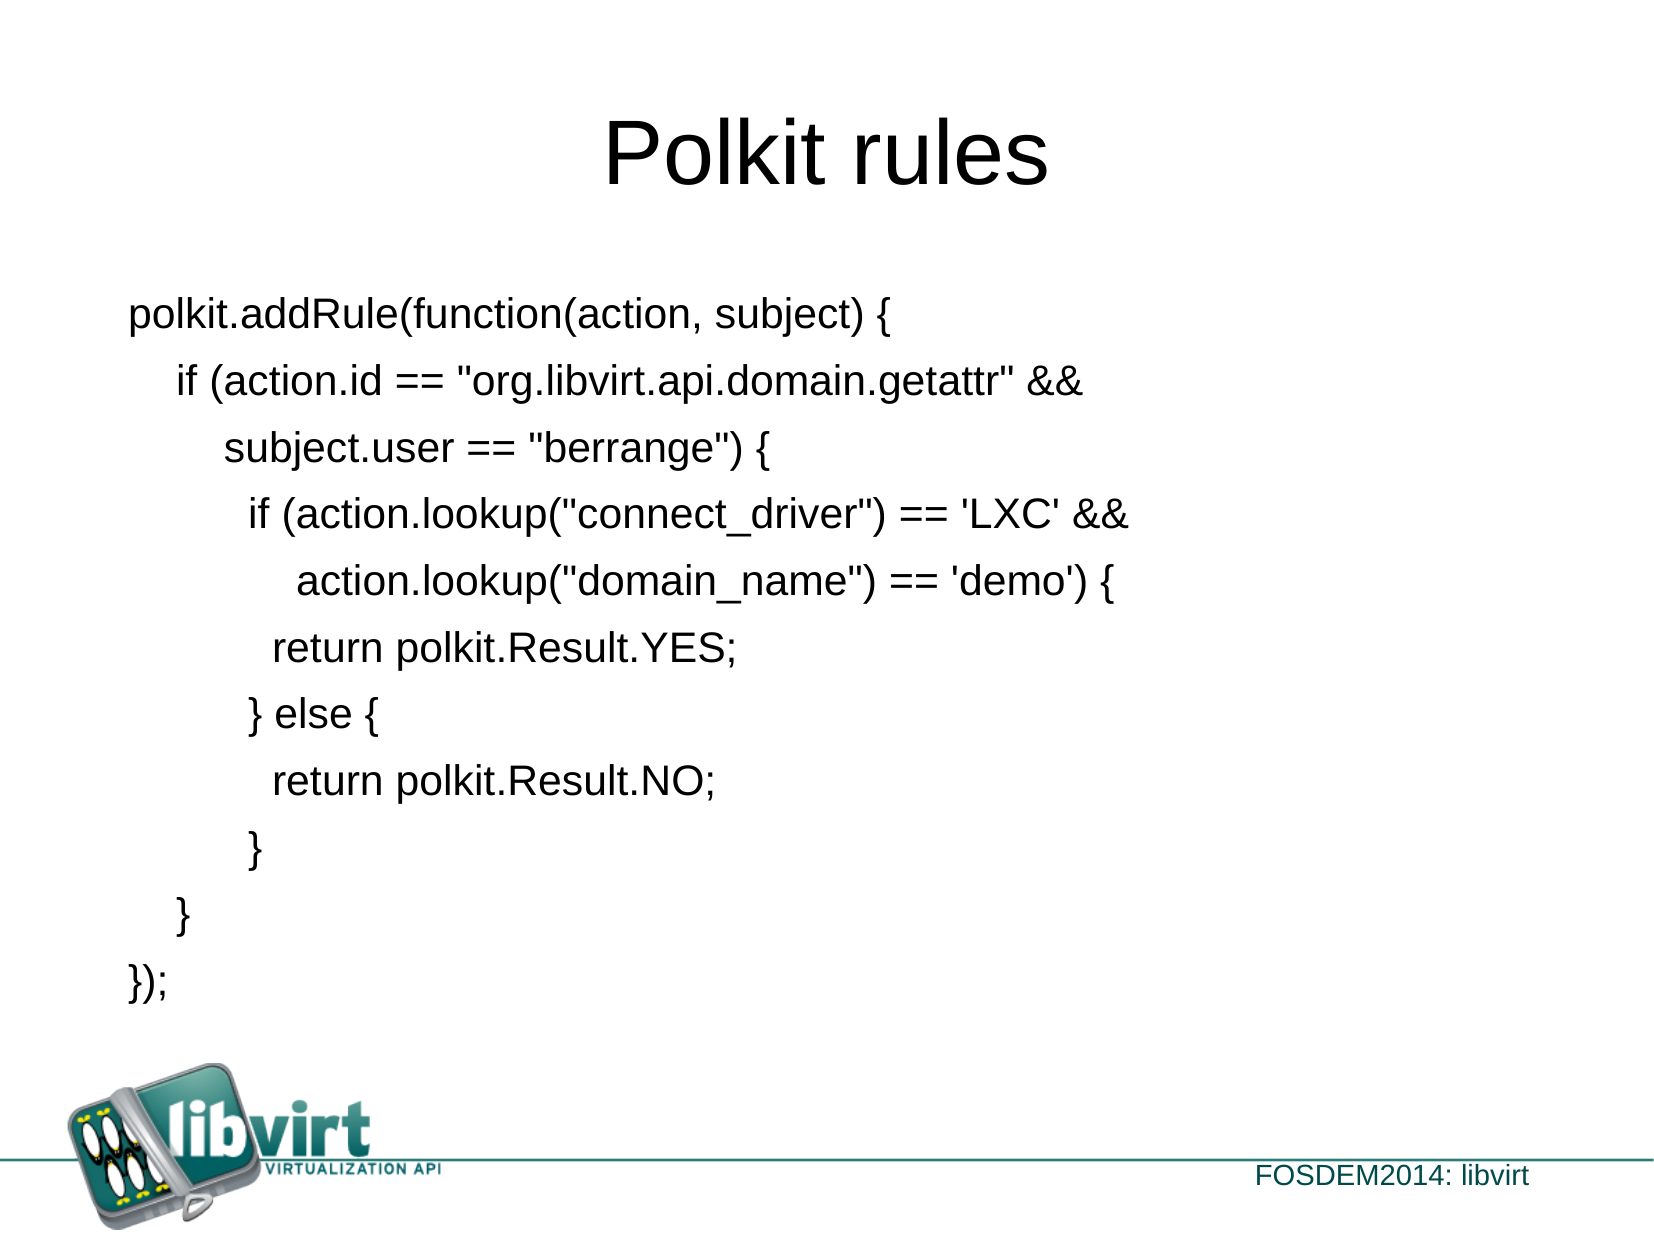

# Polkit rules
polkit.addRule(function(action, subject) {
 if (action.id == "org.libvirt.api.domain.getattr" &&
 subject.user == "berrange") {
 if (action.lookup("connect_driver") == 'LXC' &&
 action.lookup("domain_name") == 'demo') {
 return polkit.Result.YES;
 } else {
 return polkit.Result.NO;
 }
 }
});